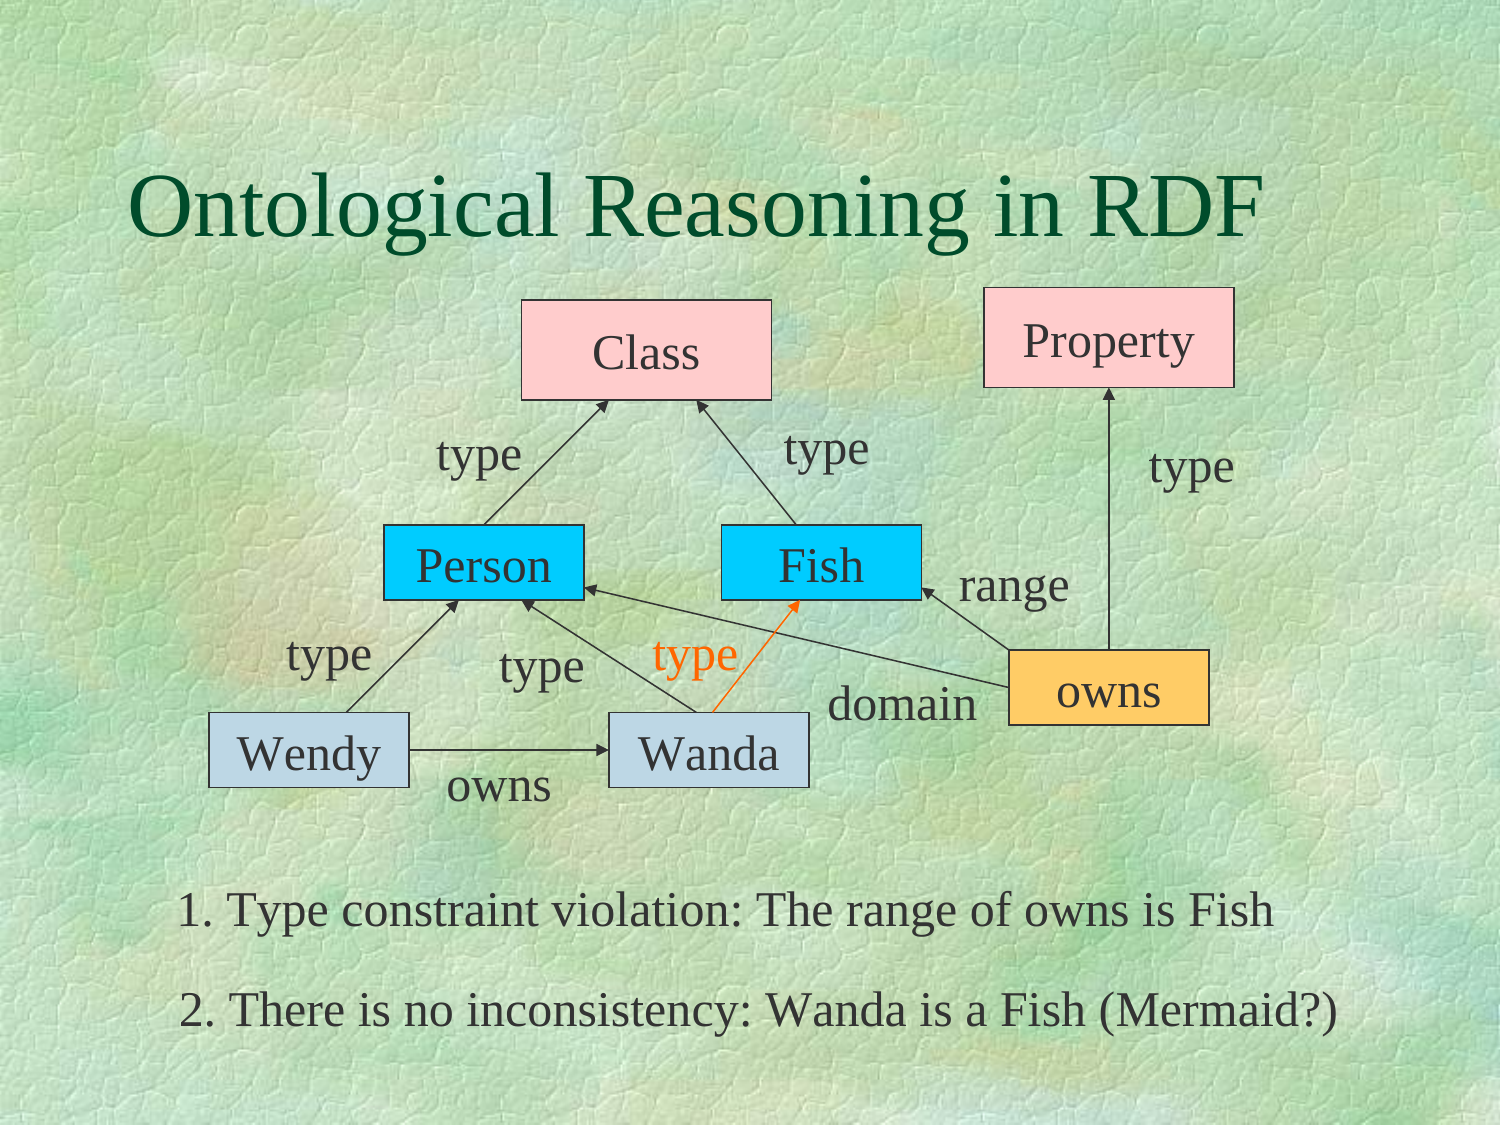

# Ontological Reasoning in RDF
Property
Class
type
Person
type
Fish
type
range
domain
type
Wendy
type
Wanda
type
owns
owns
1. Type constraint violation: The range of owns is Fish
2. There is no inconsistency: Wanda is a Fish (Mermaid?)